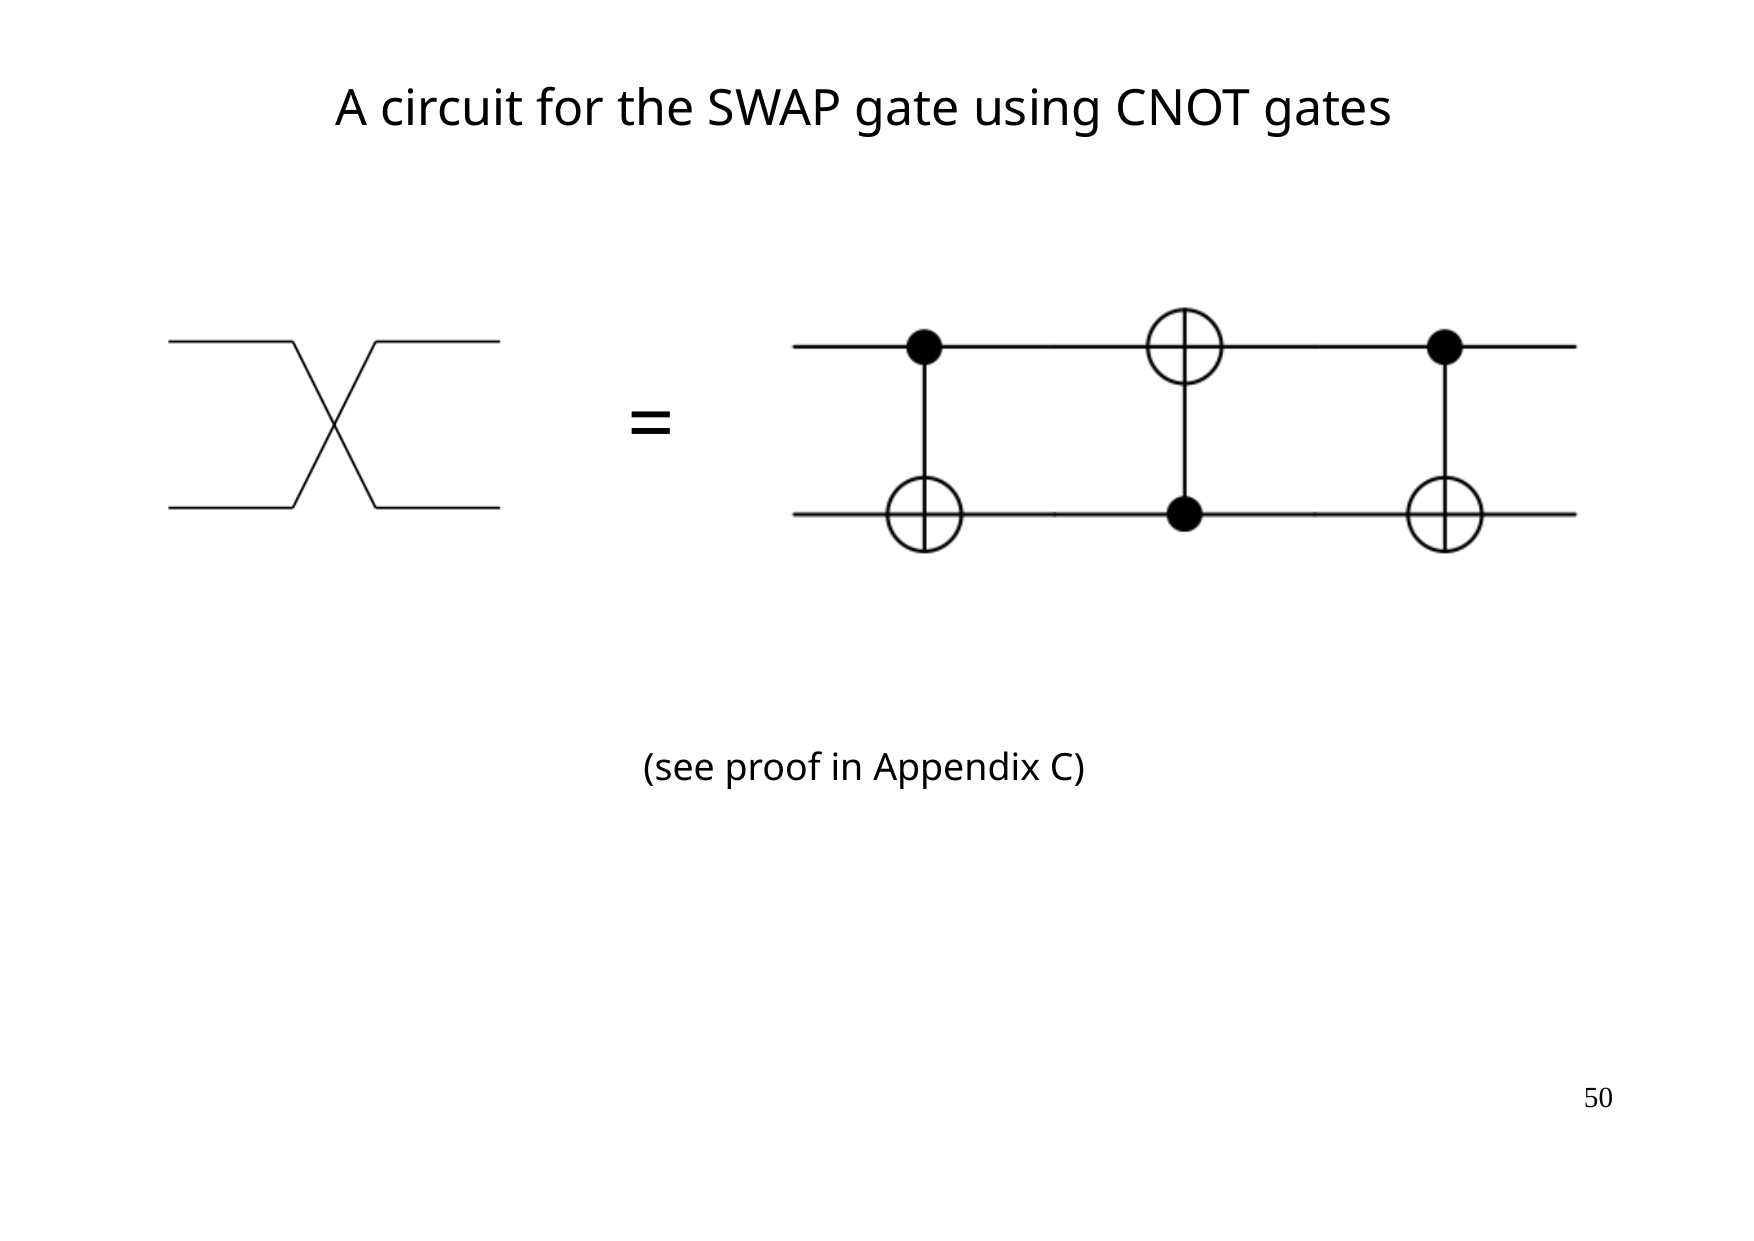

A circuit for the SWAP gate using CNOT gates
=
(see proof in Appendix C)
50